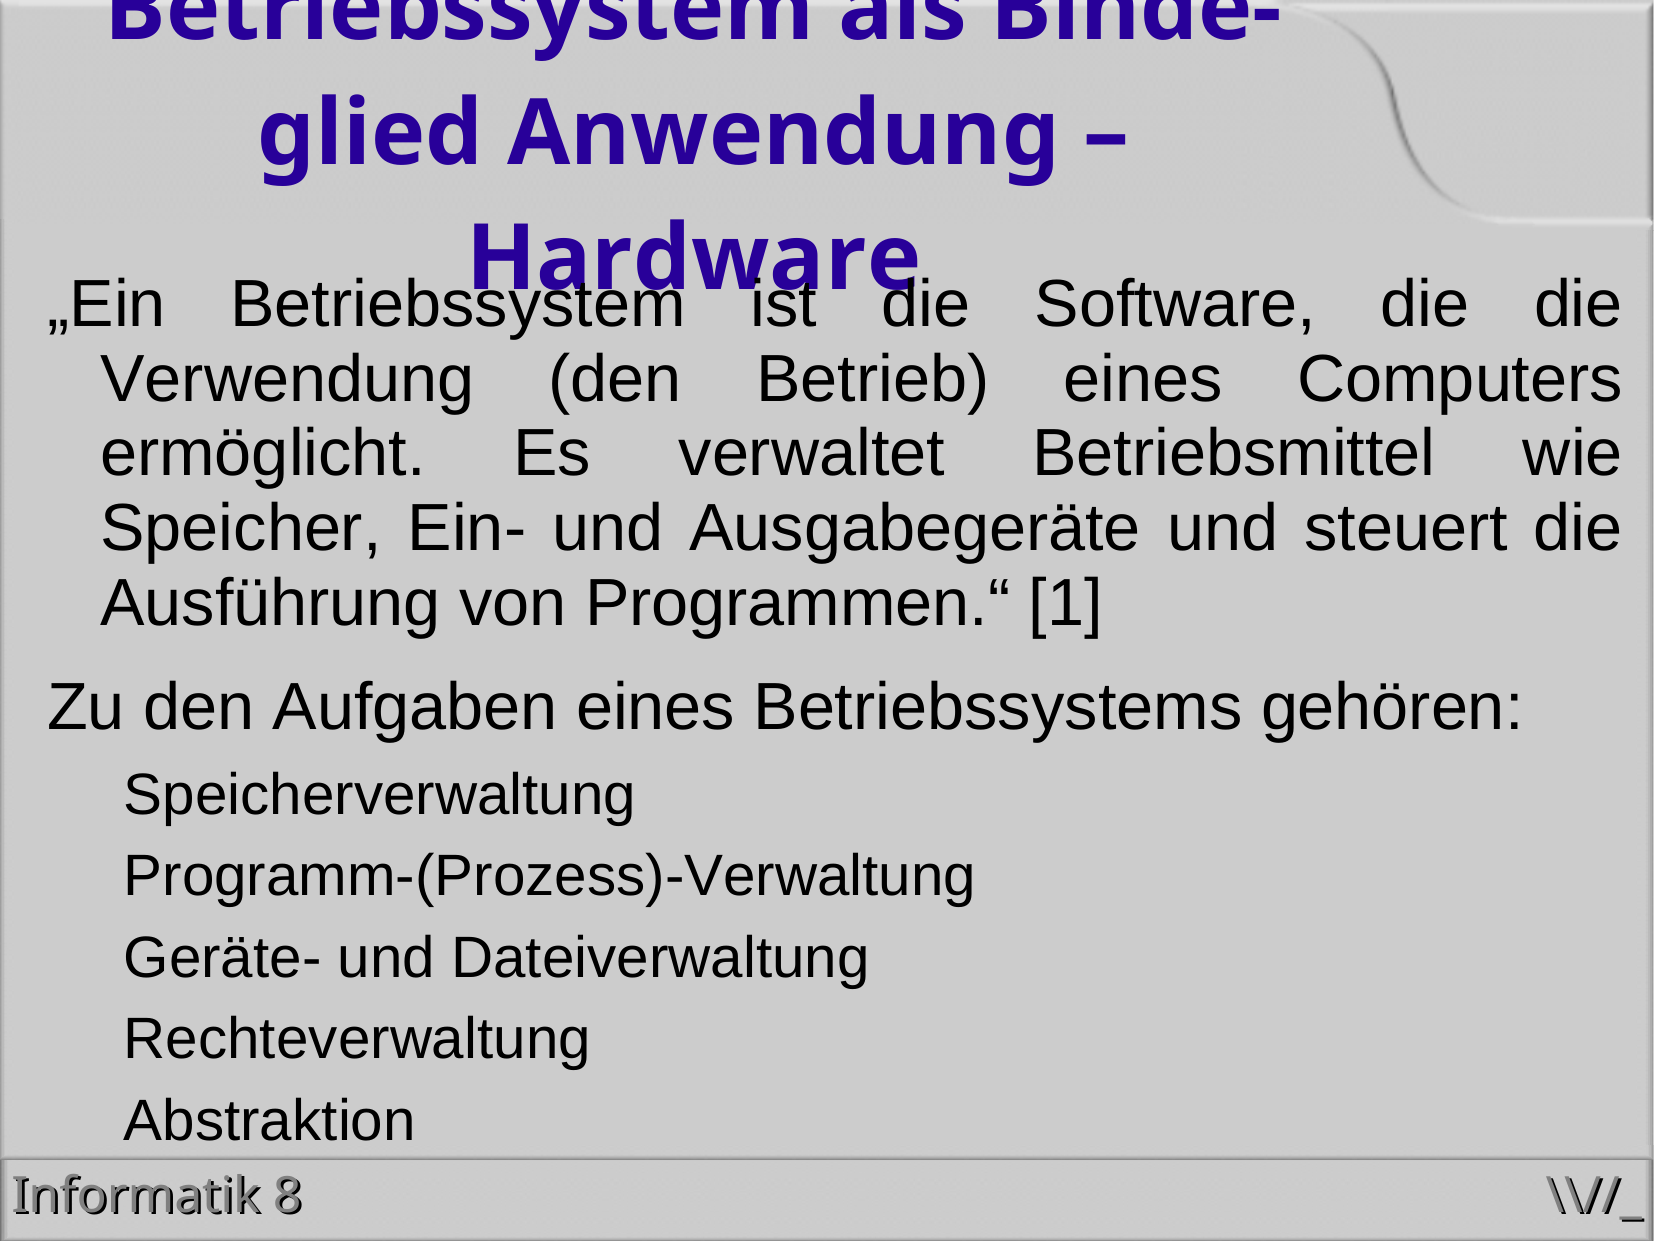

# Betriebssystem als Binde-glied Anwendung – Hardware
„Ein Betriebssystem ist die Software, die die Verwendung (den Betrieb) eines Computers ermöglicht. Es verwaltet Betriebsmittel wie Speicher, Ein- und Ausgabegeräte und steuert die Ausführung von Programmen.“ [1]
Zu den Aufgaben eines Betriebssystems gehören:
Speicherverwaltung
Programm-(Prozess)-Verwaltung
Geräte- und Dateiverwaltung
Rechteverwaltung
Abstraktion